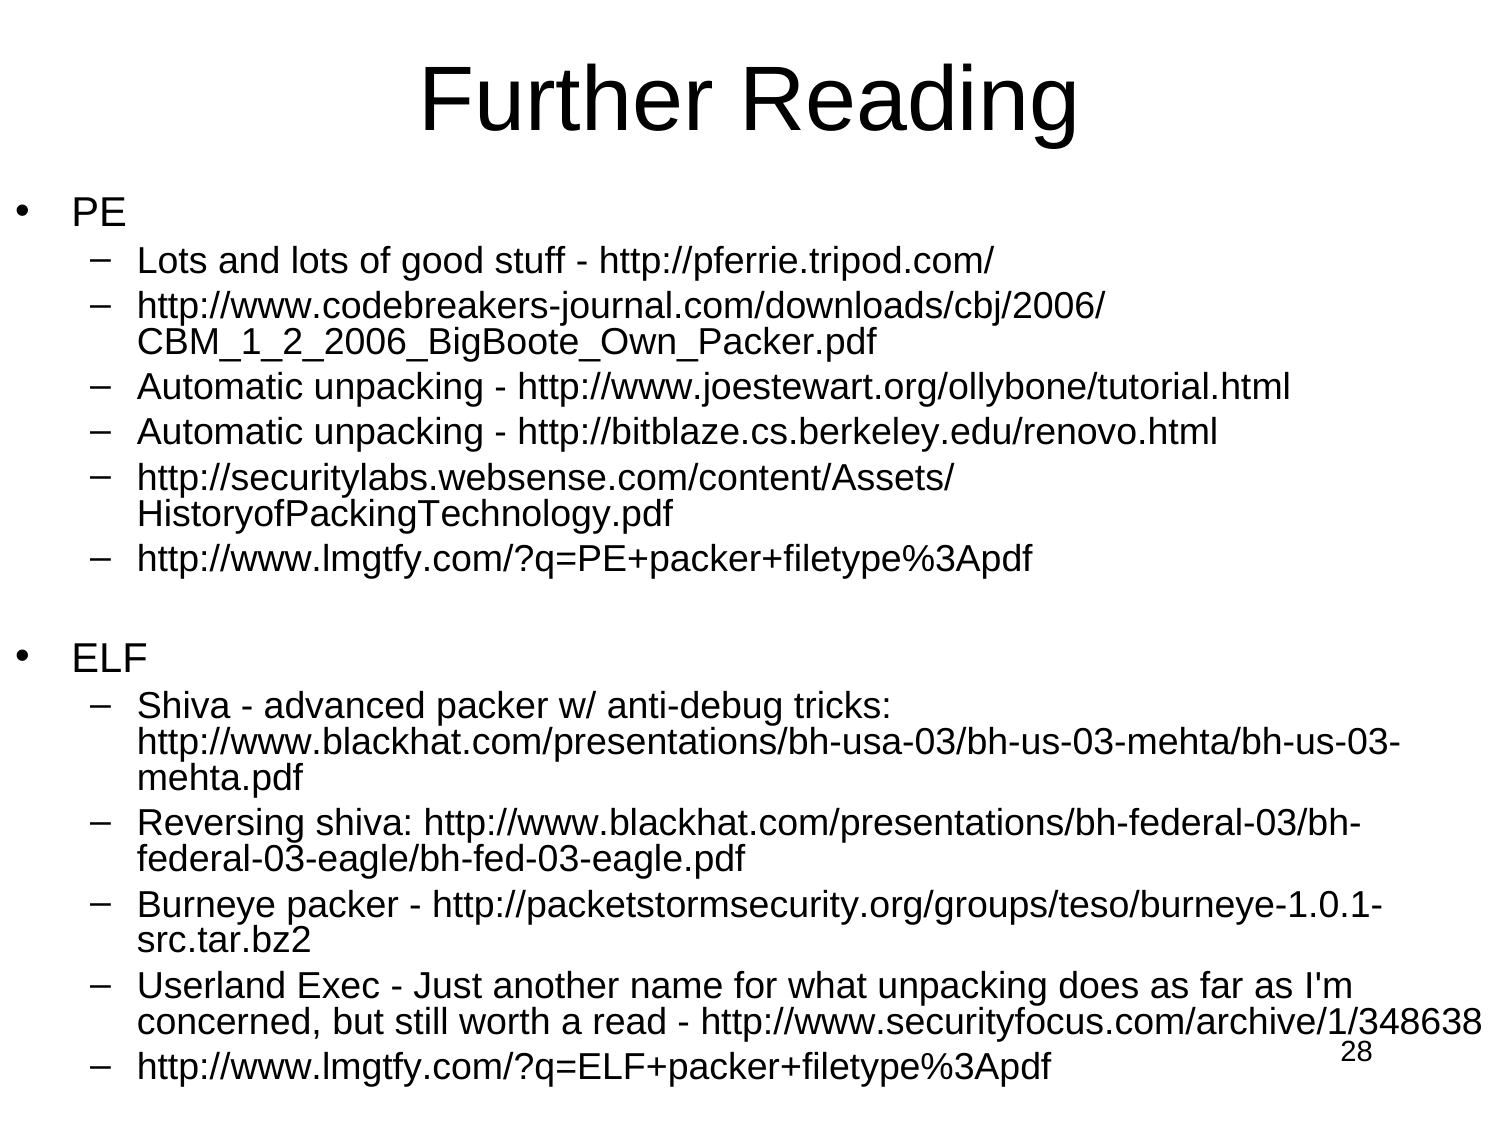

# Further Reading
PE
Lots and lots of good stuff - http://pferrie.tripod.com/
http://www.codebreakers-journal.com/downloads/cbj/2006/CBM_1_2_2006_BigBoote_Own_Packer.pdf
Automatic unpacking - http://www.joestewart.org/ollybone/tutorial.html
Automatic unpacking - http://bitblaze.cs.berkeley.edu/renovo.html
http://securitylabs.websense.com/content/Assets/HistoryofPackingTechnology.pdf
http://www.lmgtfy.com/?q=PE+packer+filetype%3Apdf
ELF
Shiva - advanced packer w/ anti-debug tricks: http://www.blackhat.com/presentations/bh-usa-03/bh-us-03-mehta/bh-us-03-mehta.pdf
Reversing shiva: http://www.blackhat.com/presentations/bh-federal-03/bh-federal-03-eagle/bh-fed-03-eagle.pdf
Burneye packer - http://packetstormsecurity.org/groups/teso/burneye-1.0.1-src.tar.bz2
Userland Exec - Just another name for what unpacking does as far as I'm concerned, but still worth a read - http://www.securityfocus.com/archive/1/348638
http://www.lmgtfy.com/?q=ELF+packer+filetype%3Apdf